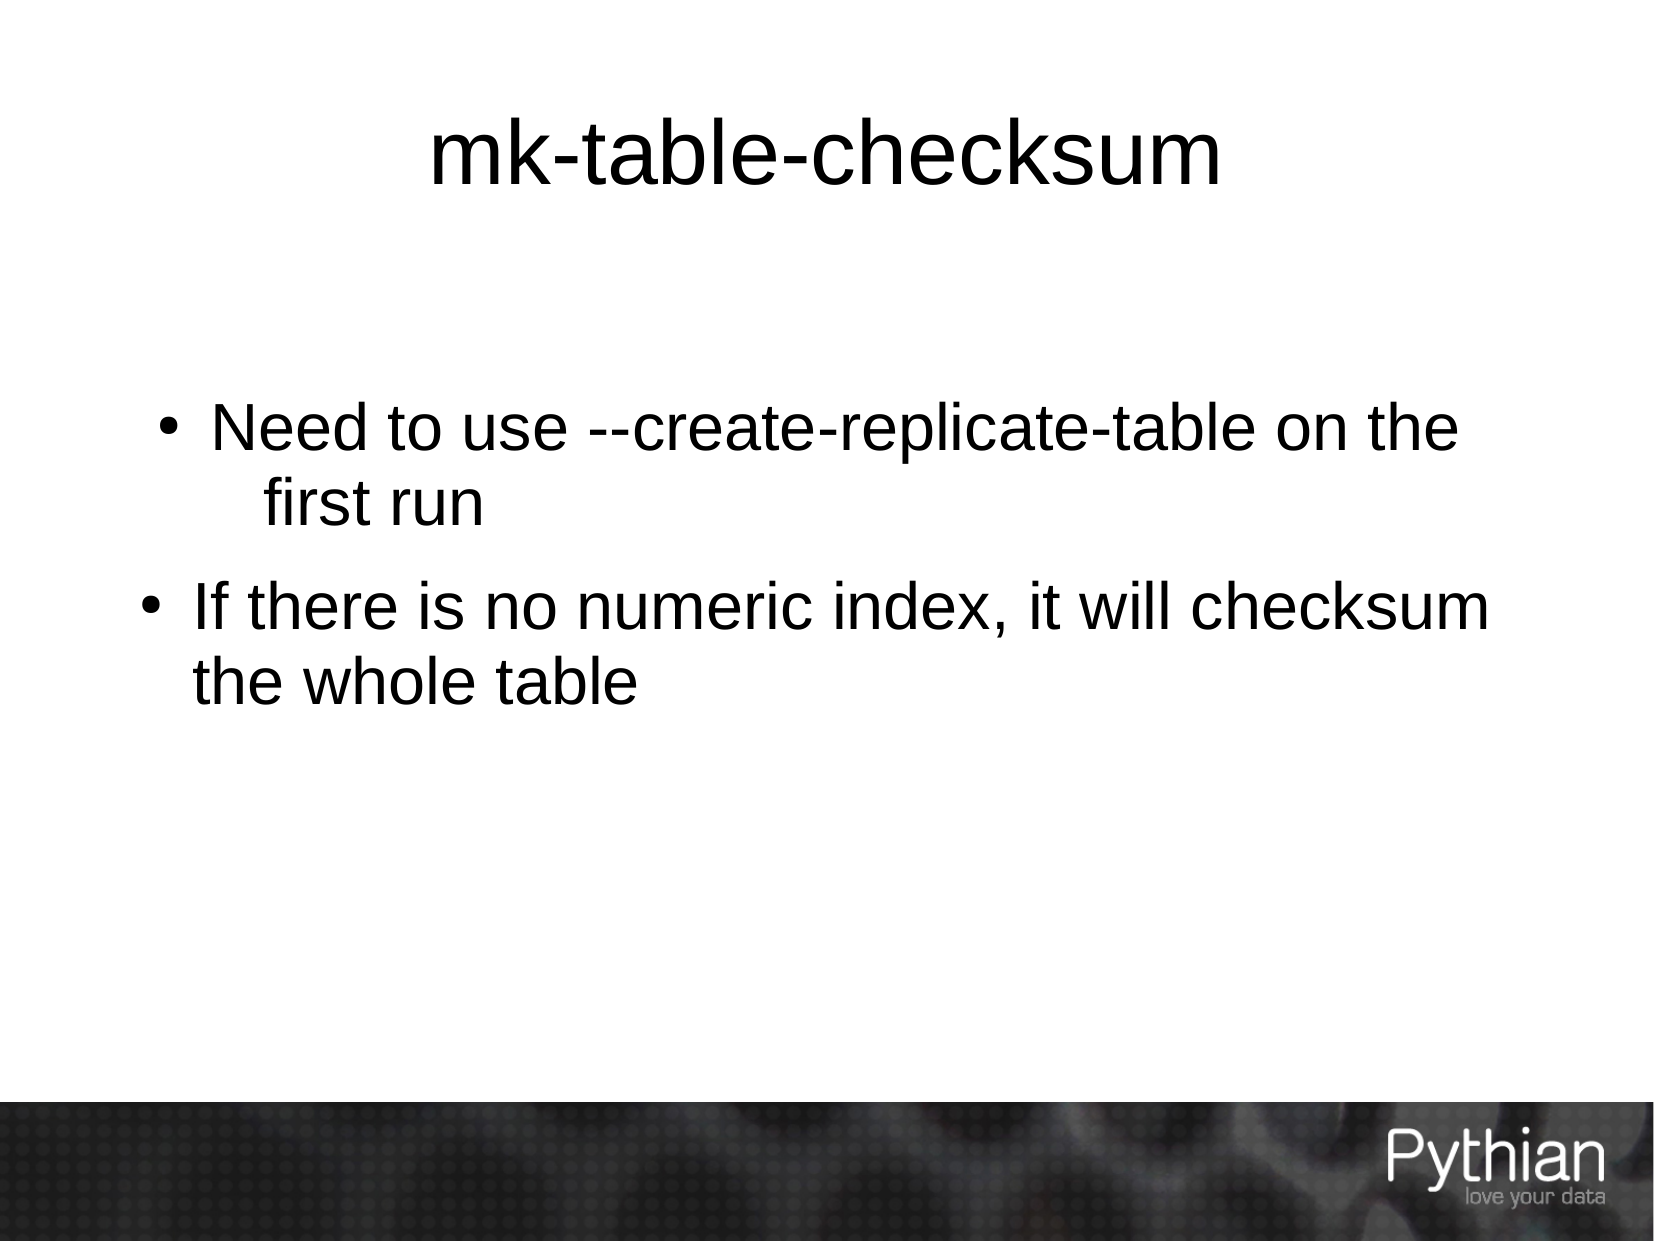

# mk-table-checksum
Need to use --create-replicate-table on the first run
If there is no numeric index, it will checksum the whole table